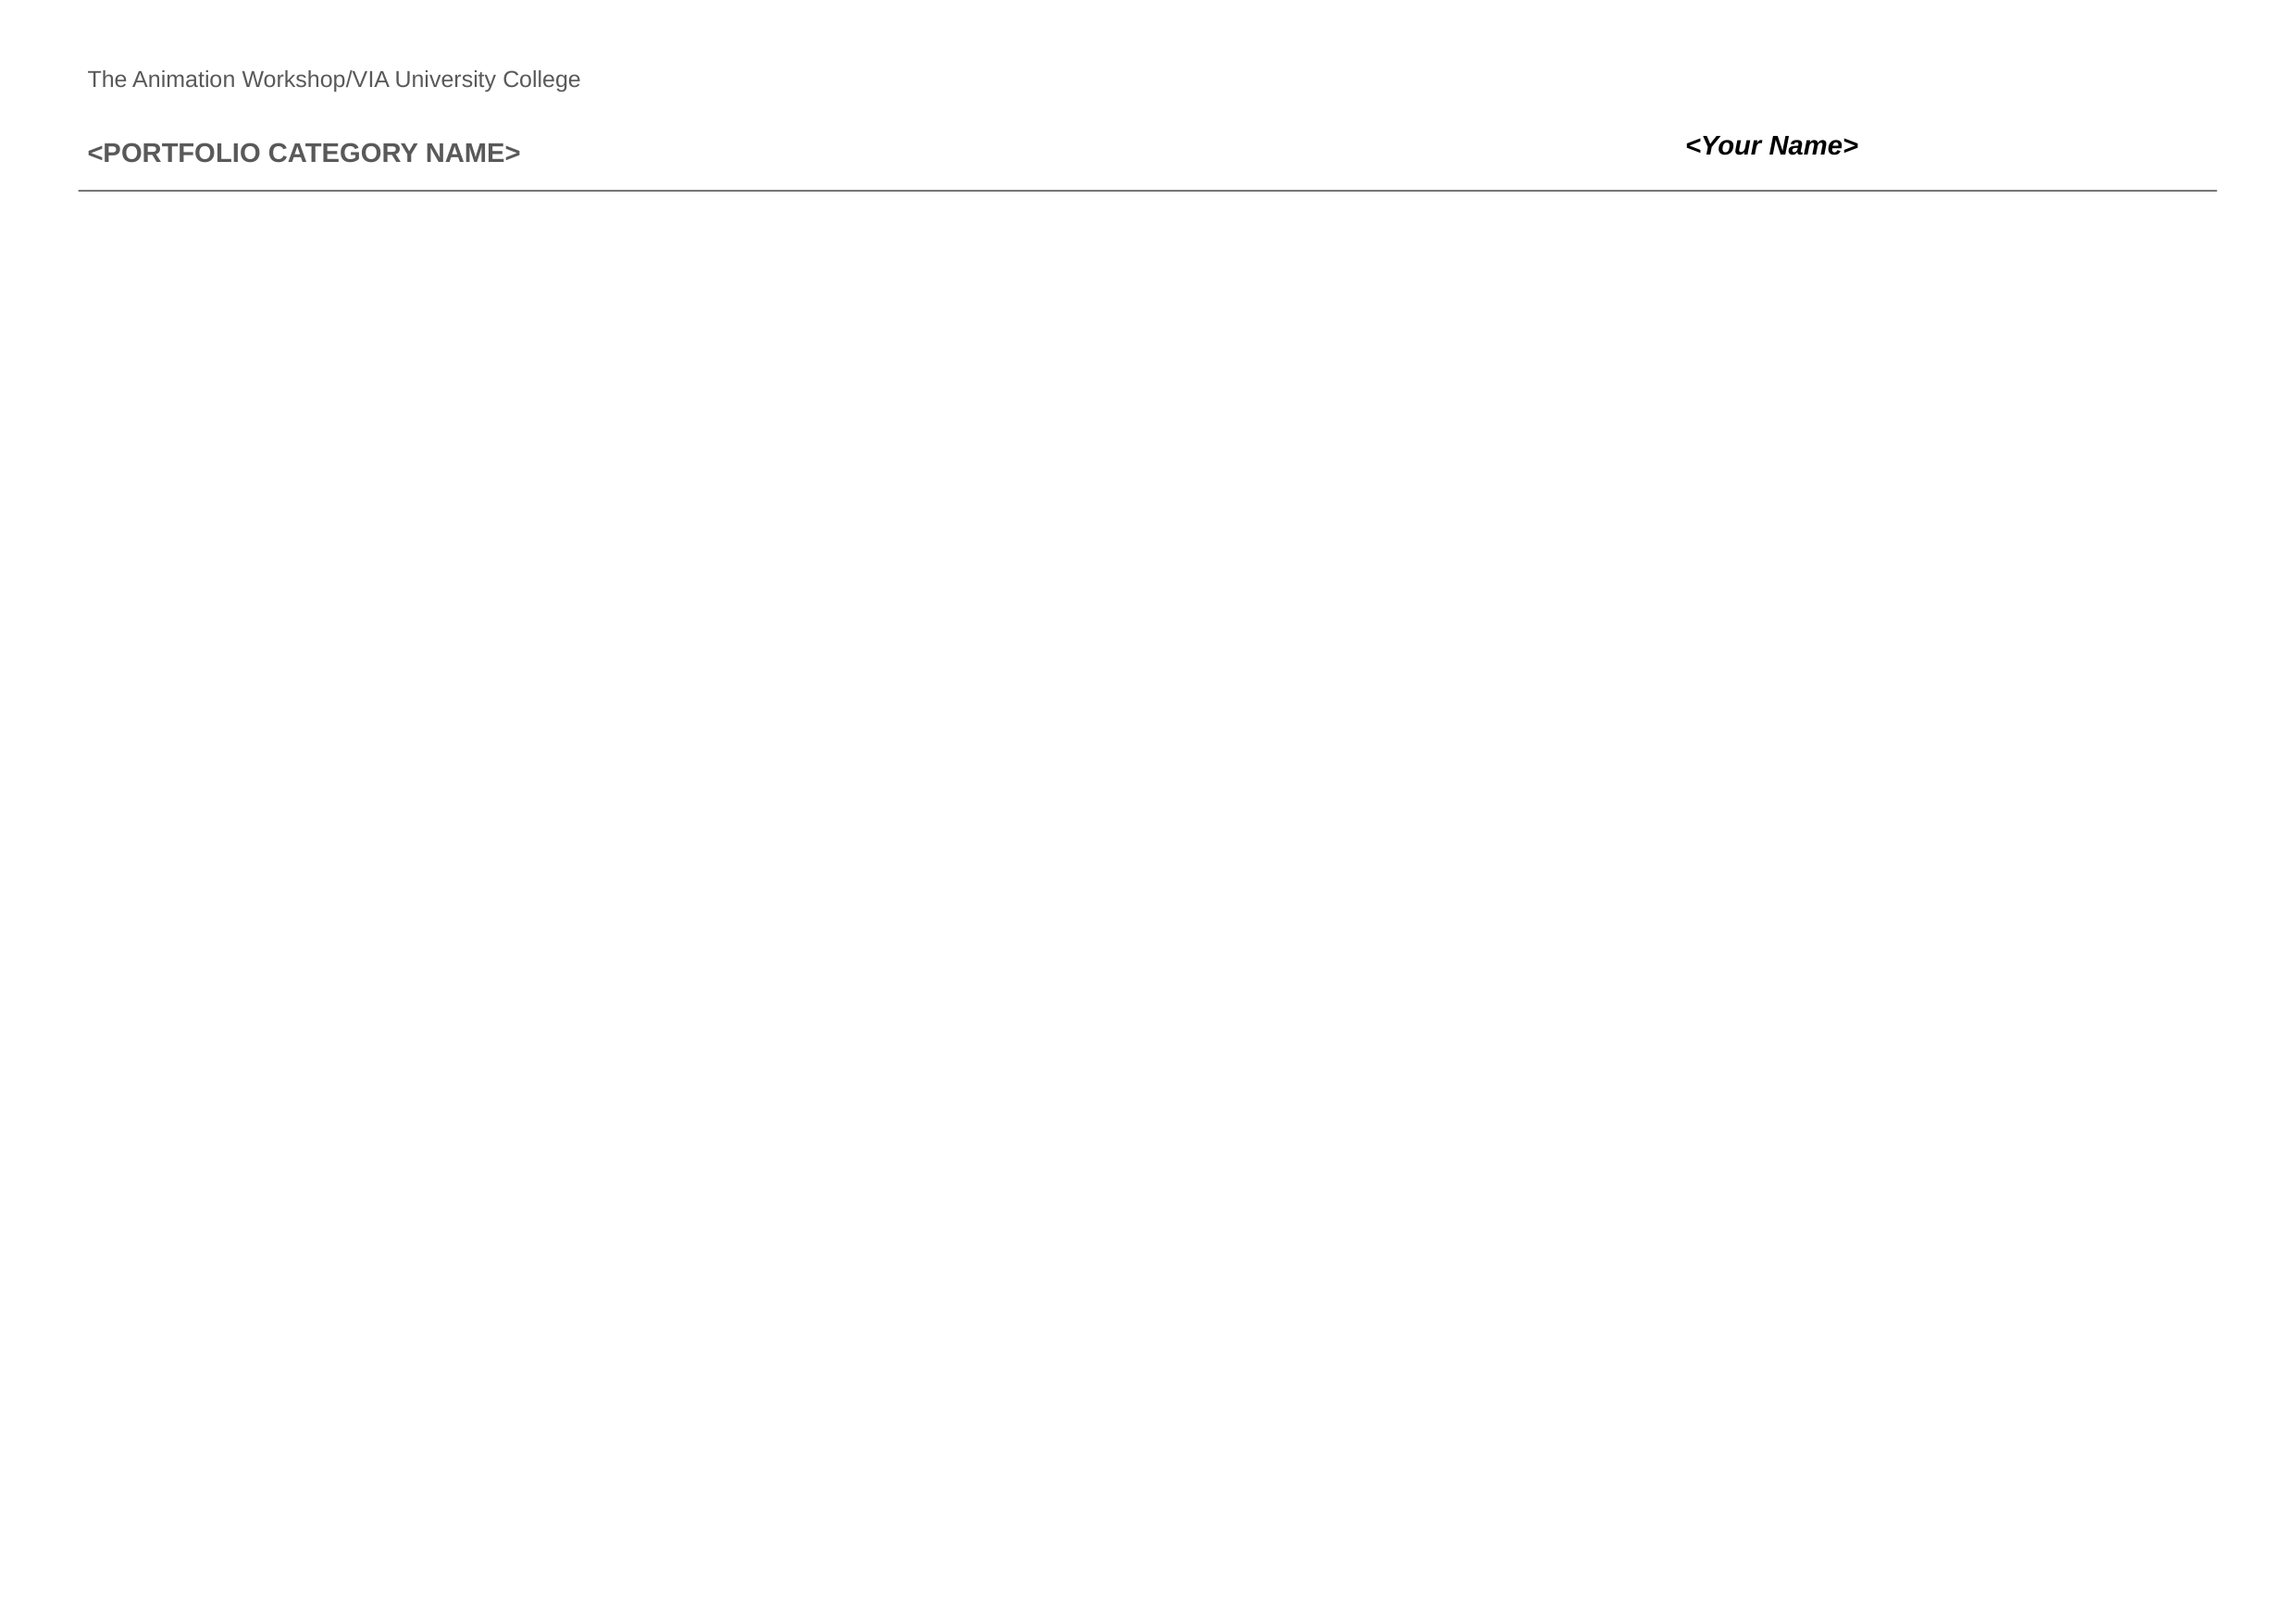

# The Animation Workshop/VIA University College
<PORTFOLIO CATEGORY NAME>
<Your Name>